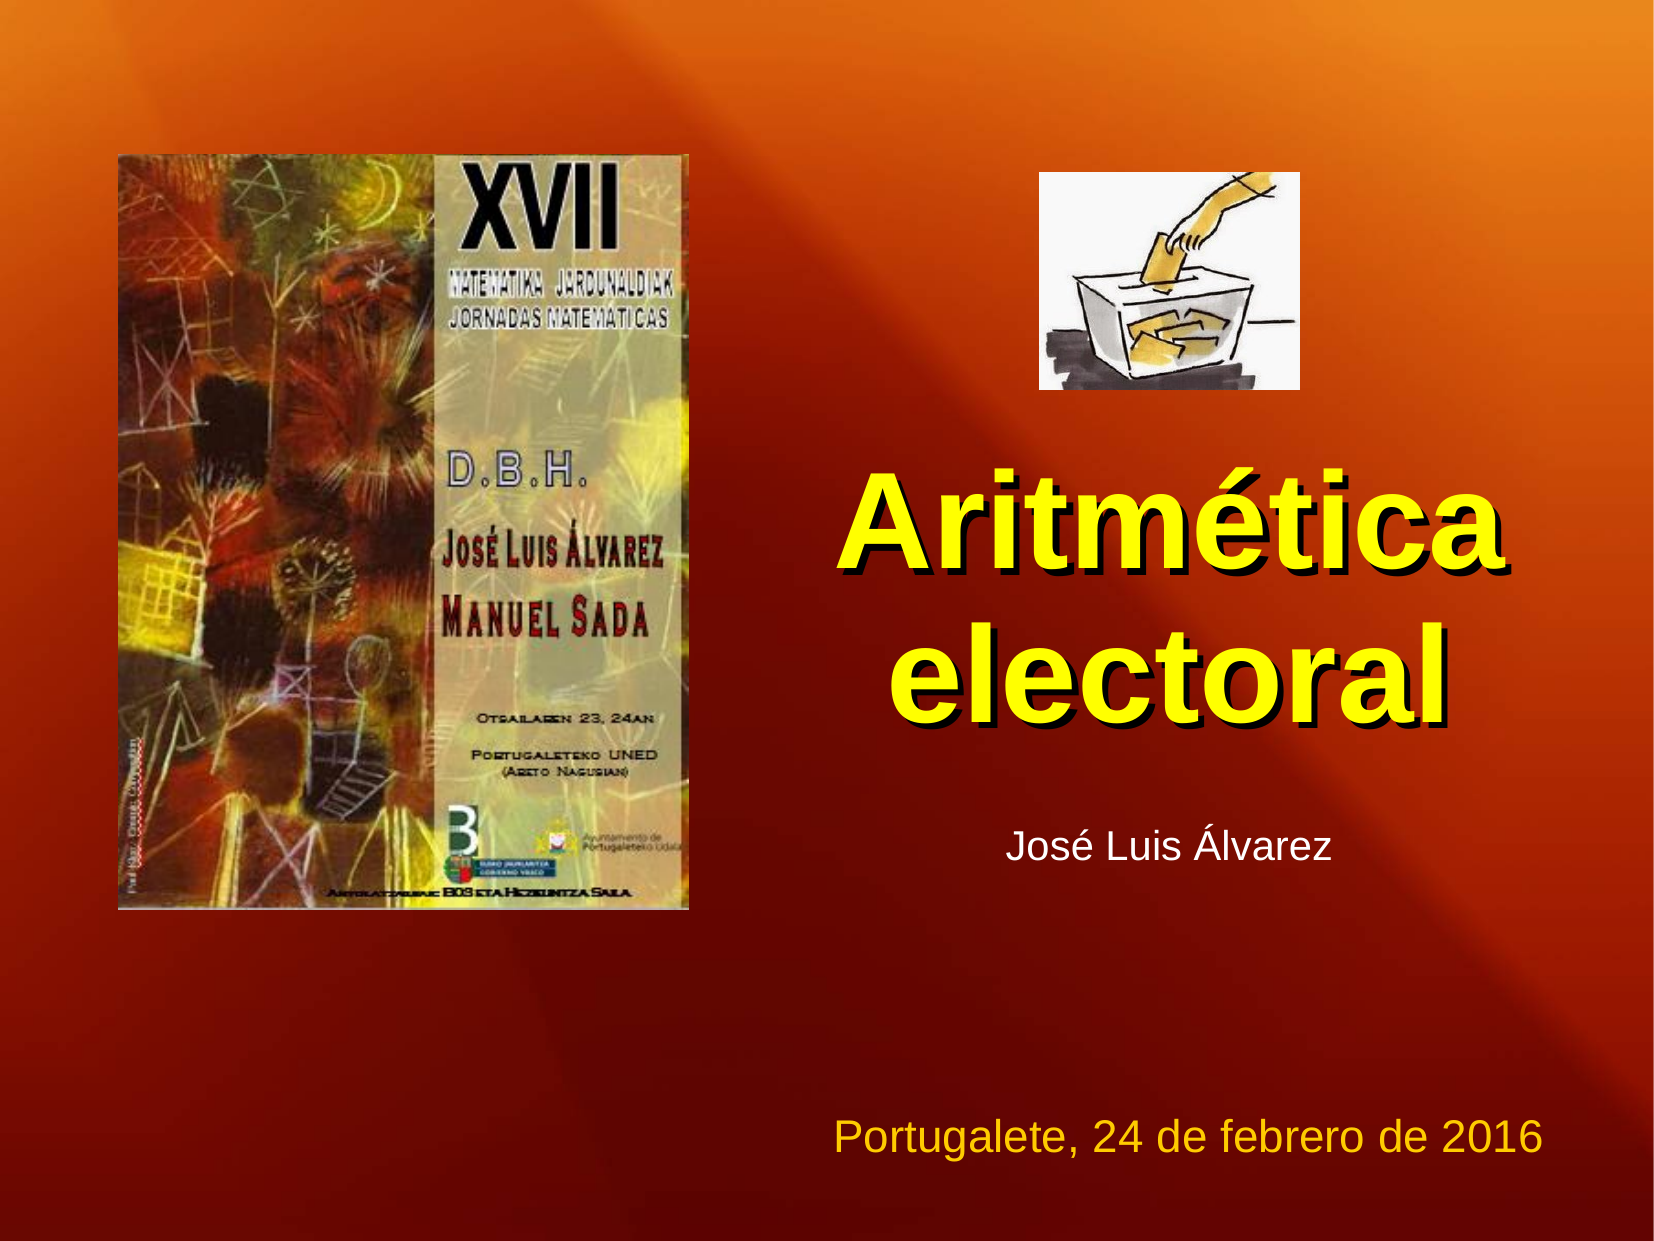

Aritmética electoral
José Luis Álvarez
Portugalete, 24 de febrero de 2016